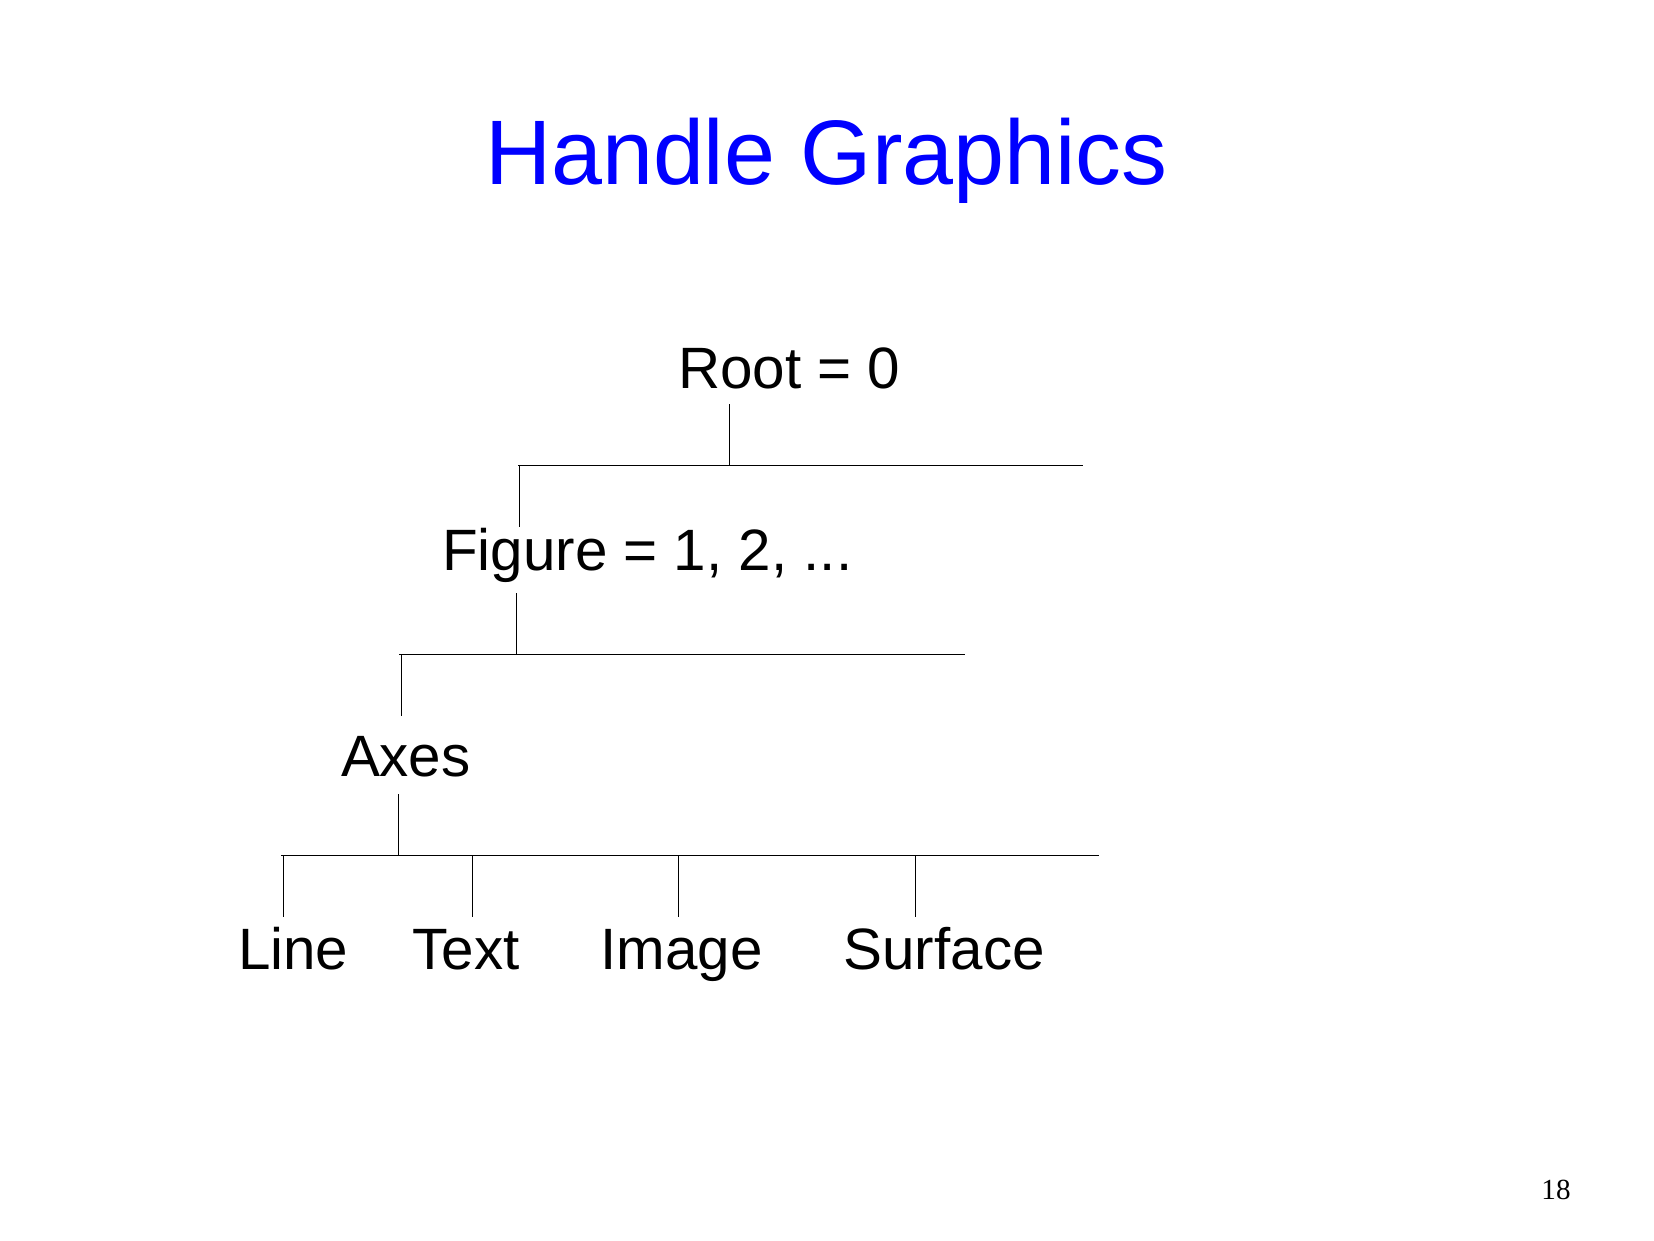

# Handle Graphics
Root = 0
Figure = 1, 2, ...
Axes
Line Text Image Surface
18